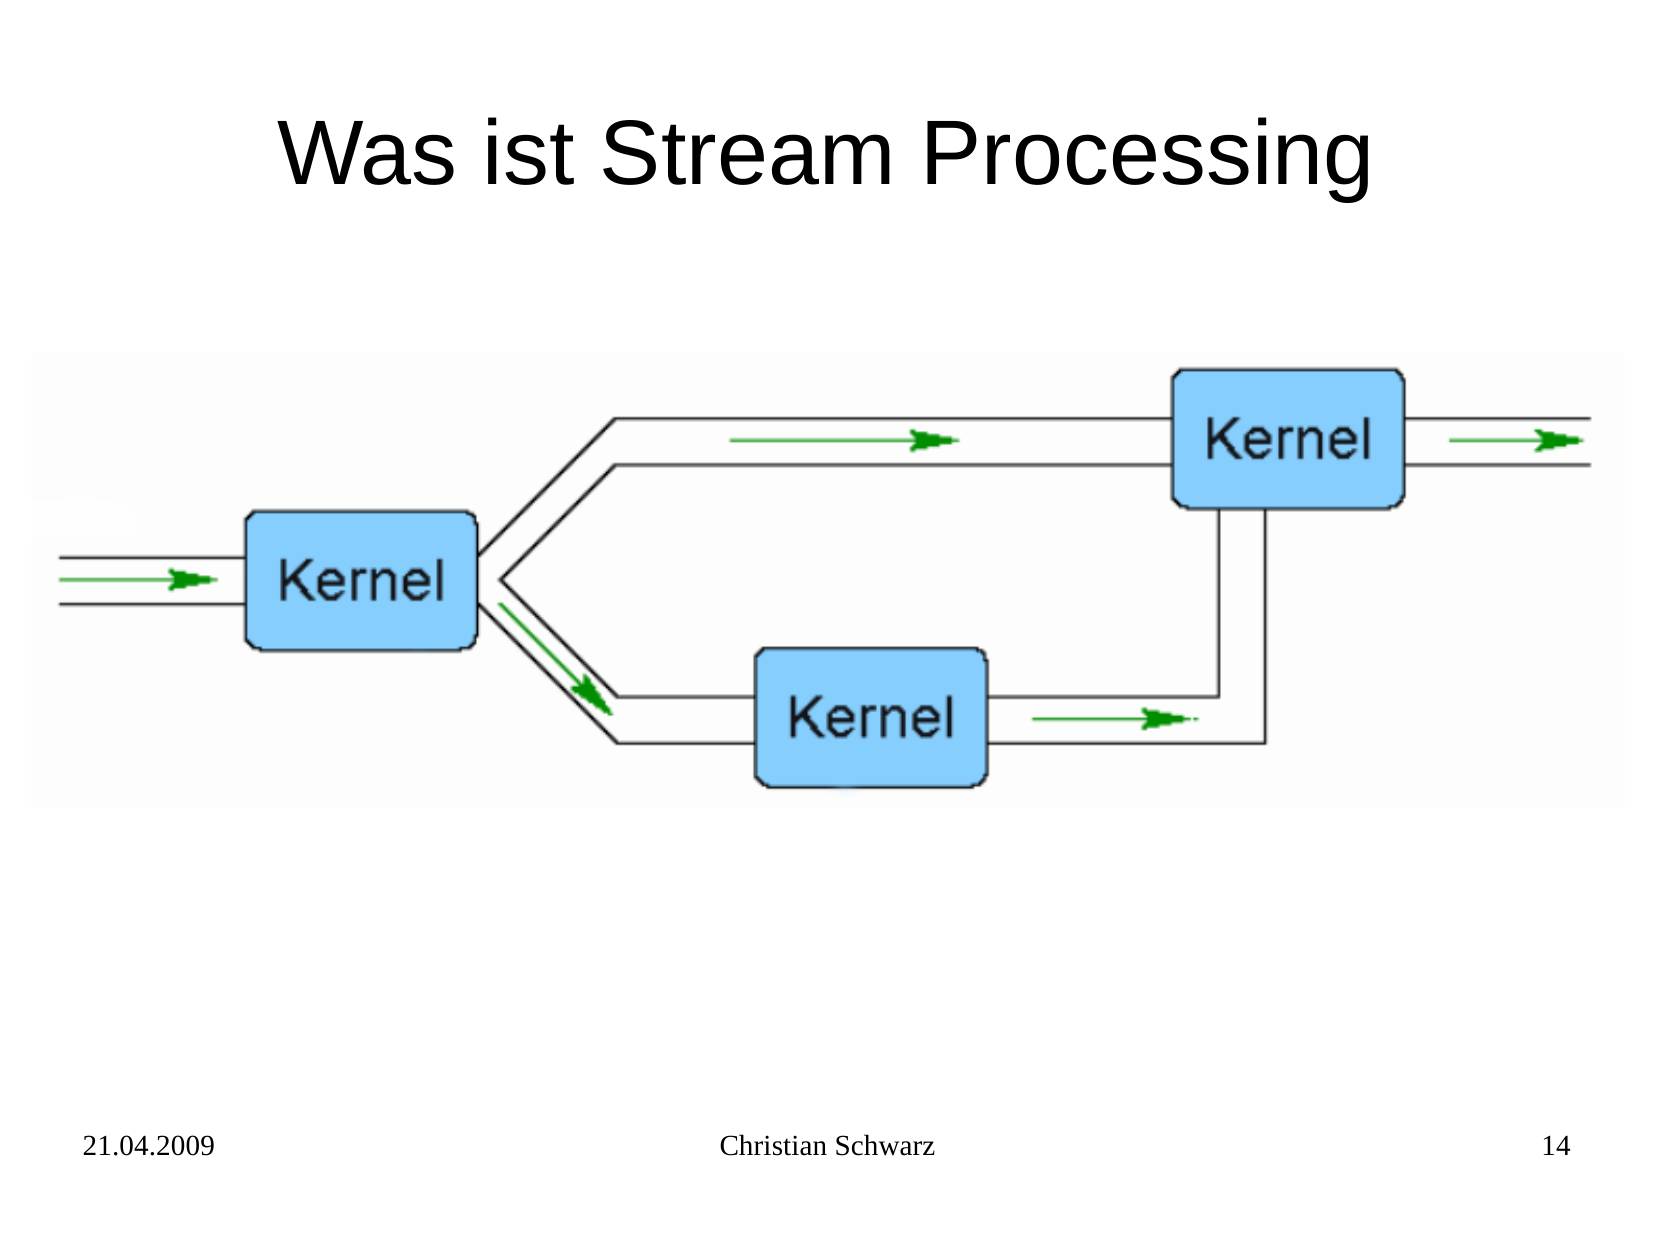

# Was ist Stream Processing
21.04.2009
Christian Schwarz
14